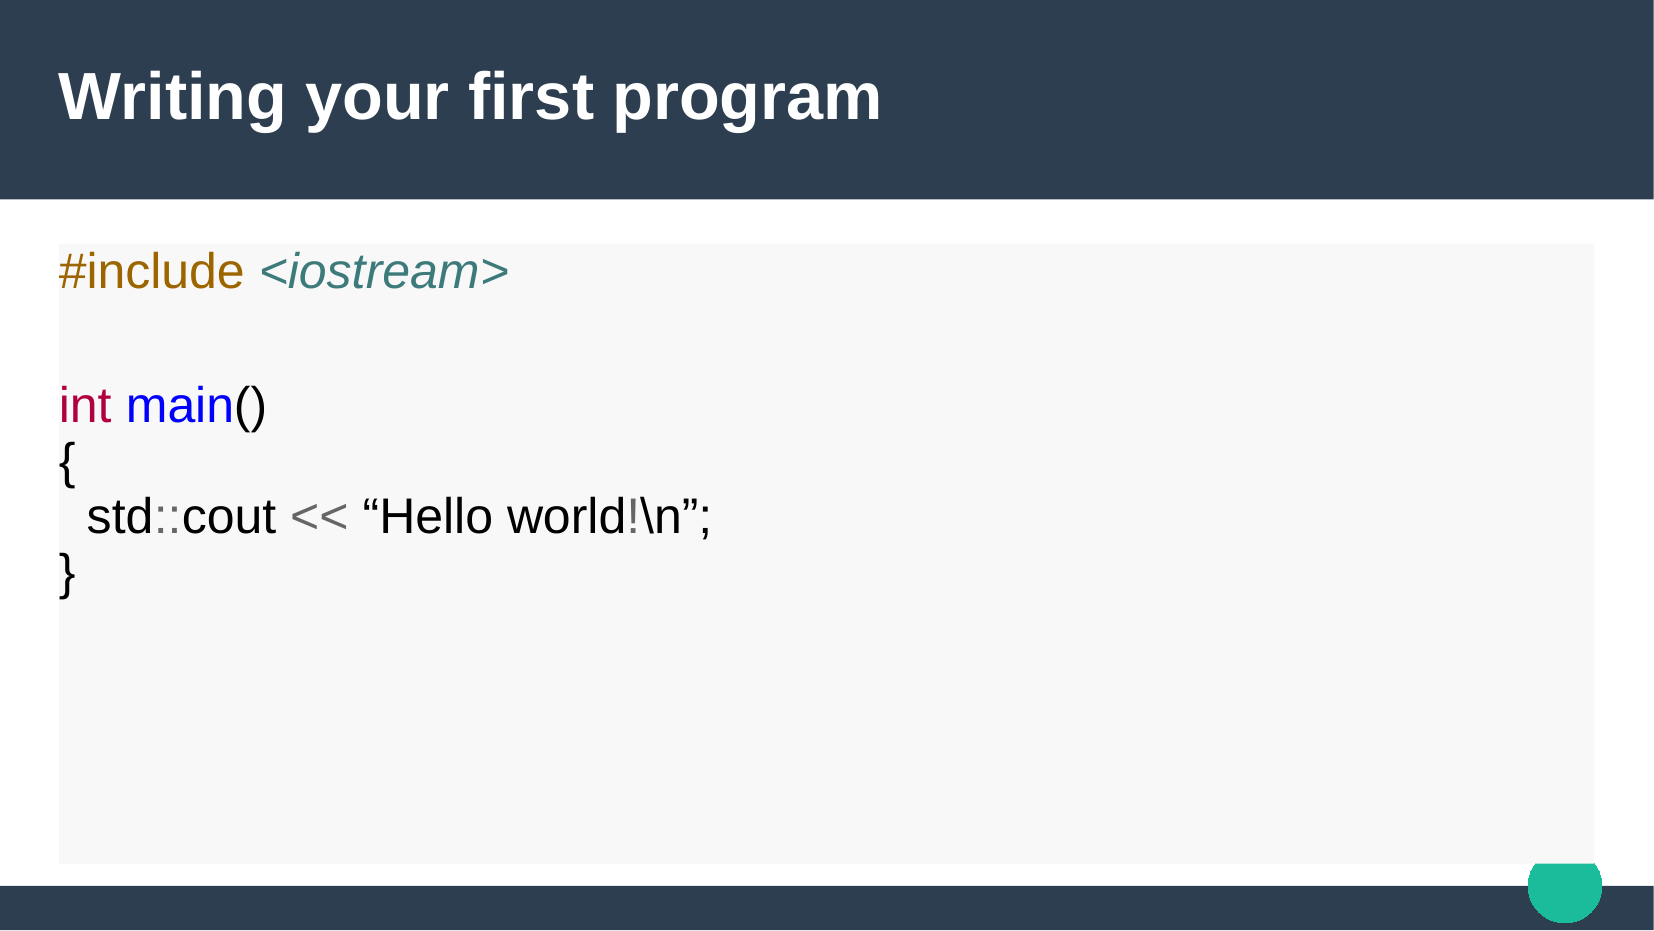

# Writing your first program
#include <iostream>
int main()
{
 std::cout << “Hello world!\n”;
}